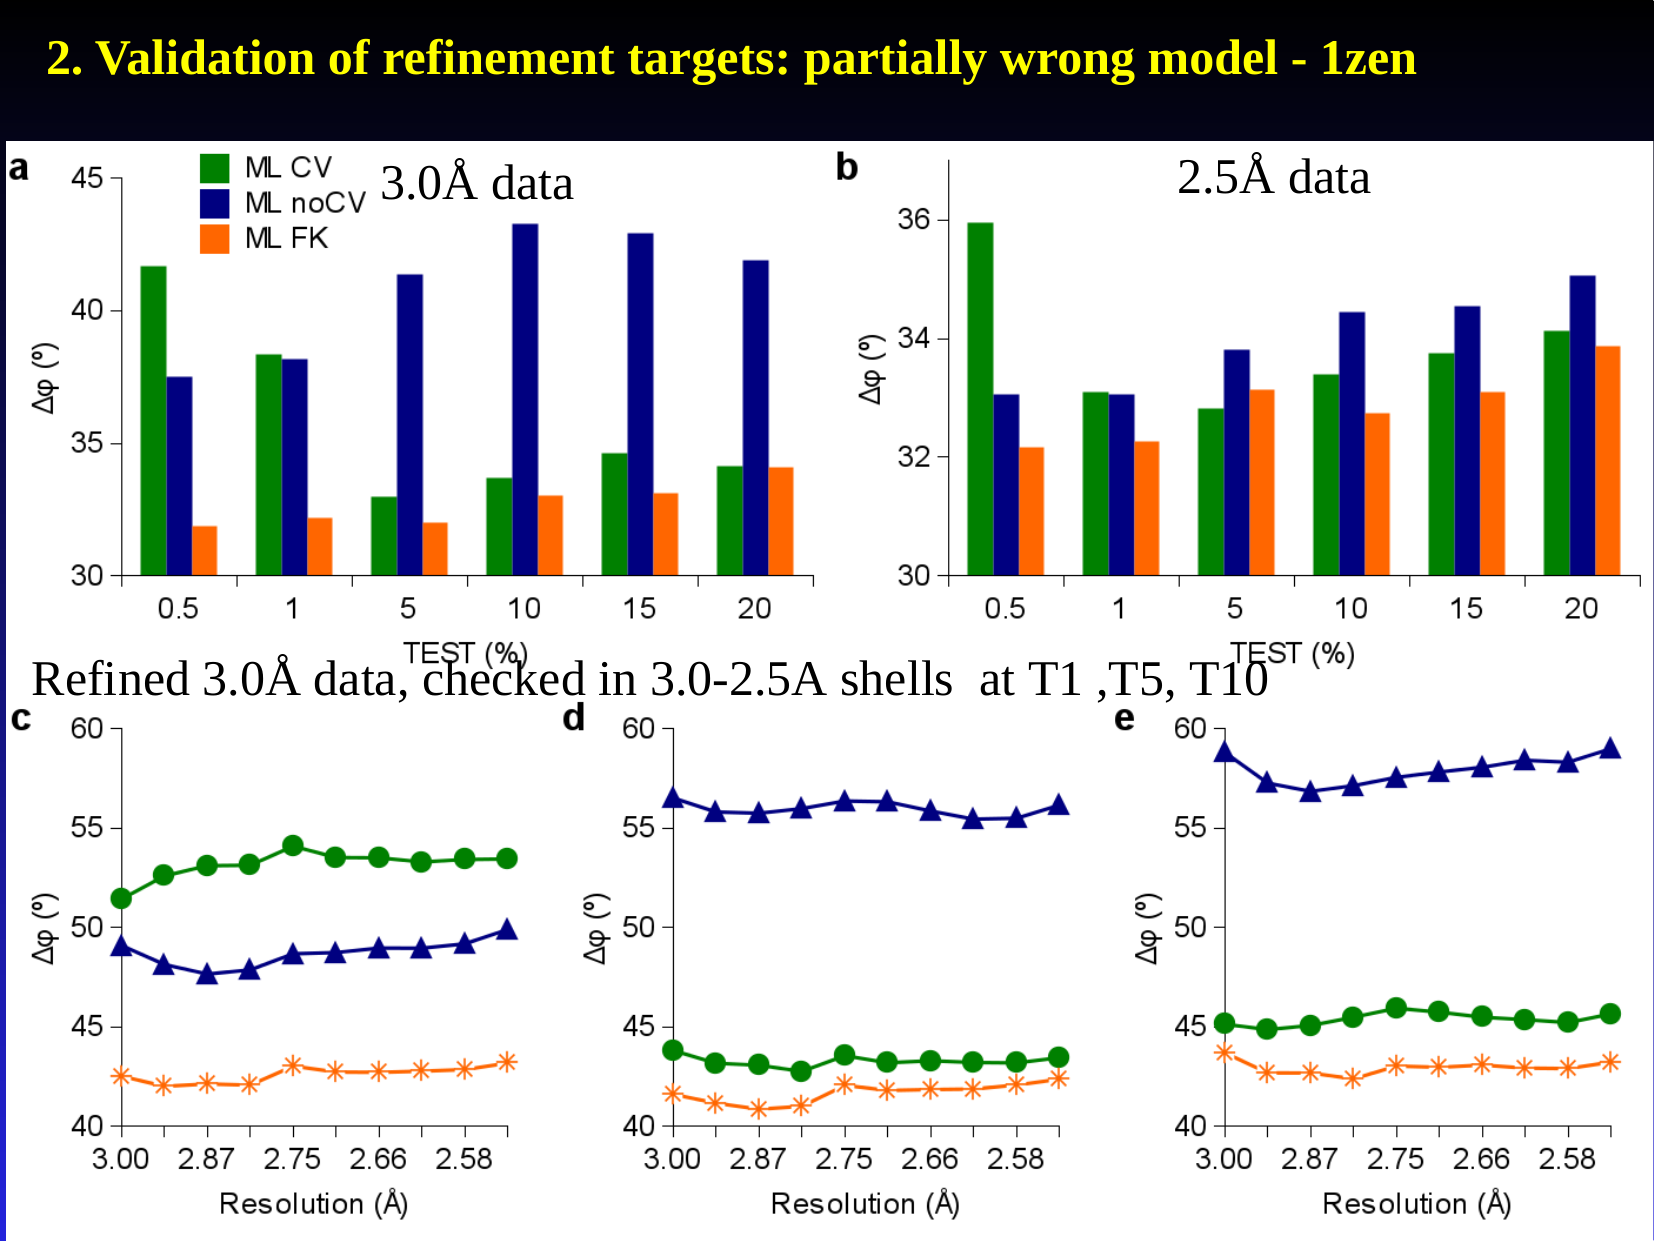

2. Validation of refinement targets: partially wrong model - 1zen
2.5Å data
3.0Å data
Refined 3.0Å data, checked in 3.0-2.5A shells at T1 ,T5, T10